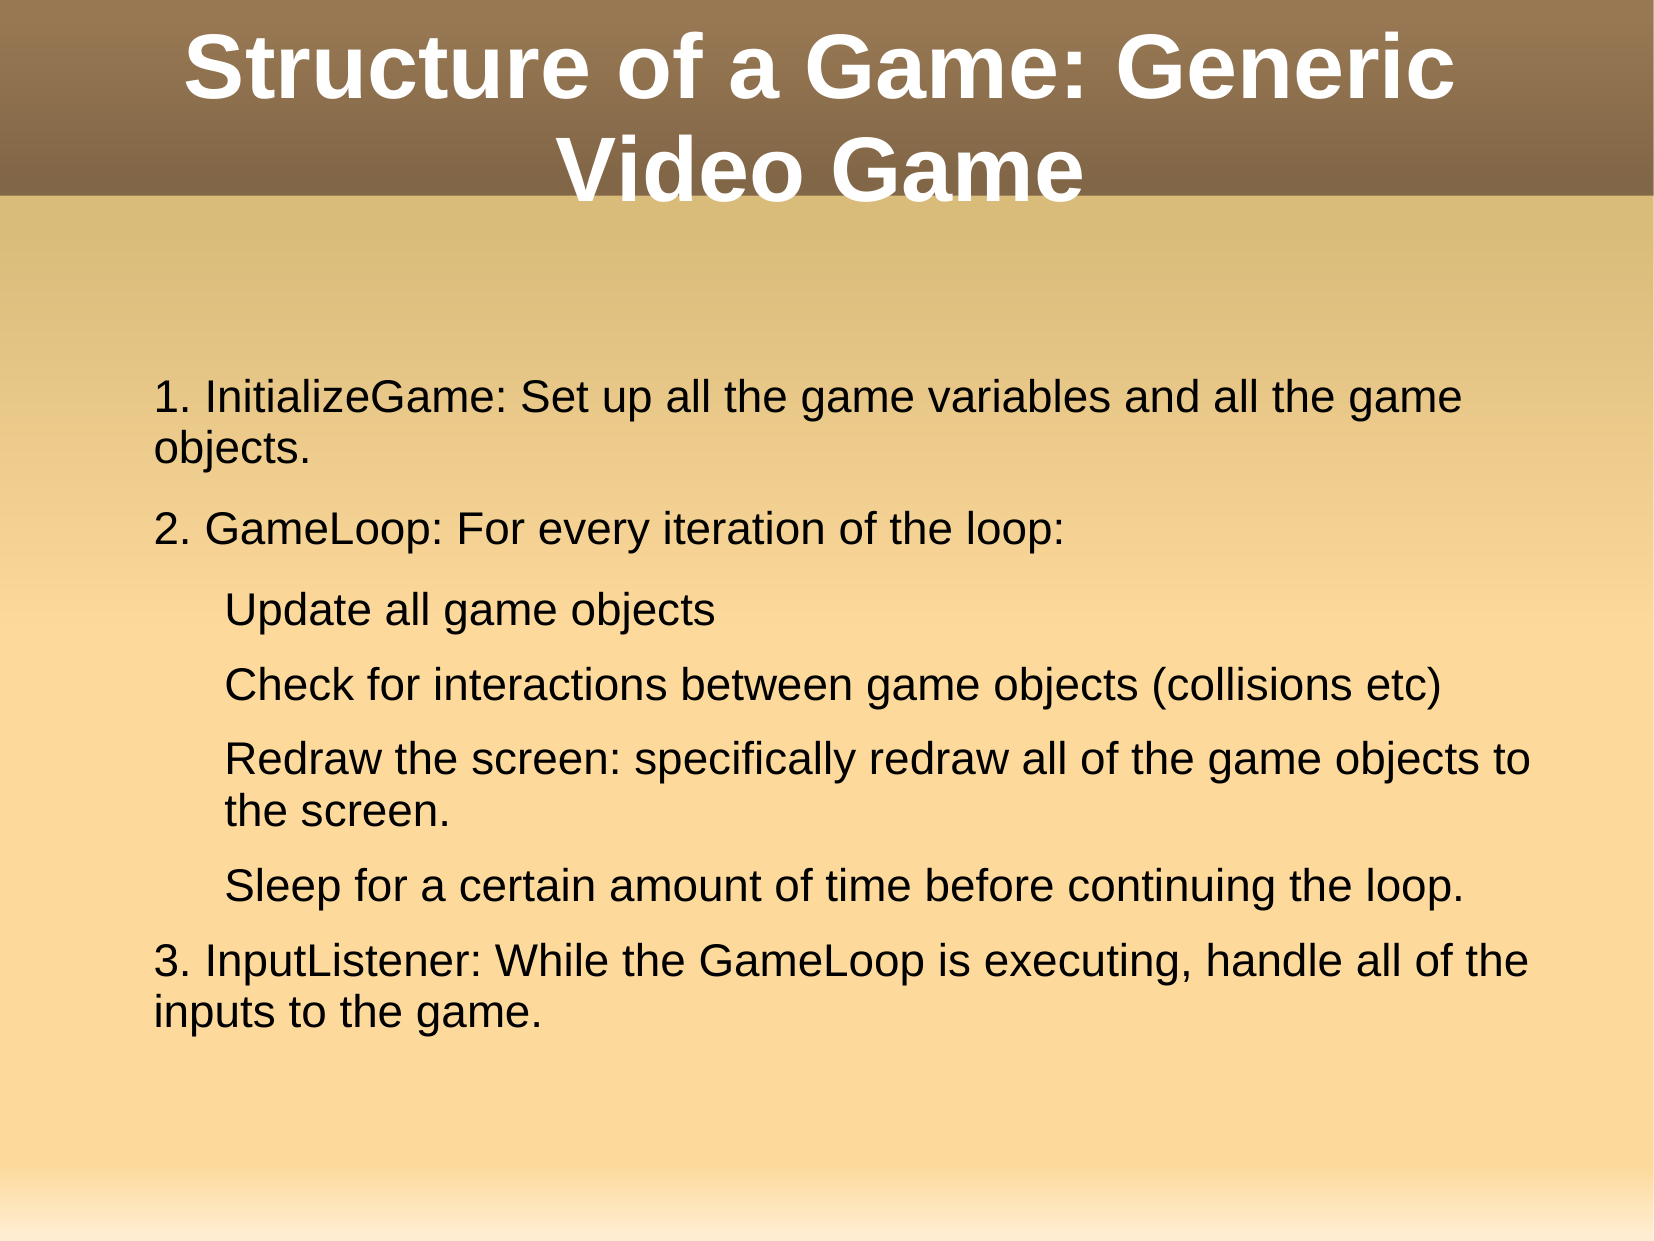

# Structure of a Game: Generic Video Game
1. InitializeGame: Set up all the game variables and all the game objects.
2. GameLoop: For every iteration of the loop:
Update all game objects
Check for interactions between game objects (collisions etc)
Redraw the screen: specifically redraw all of the game objects to the screen.
Sleep for a certain amount of time before continuing the loop.
3. InputListener: While the GameLoop is executing, handle all of the inputs to the game.